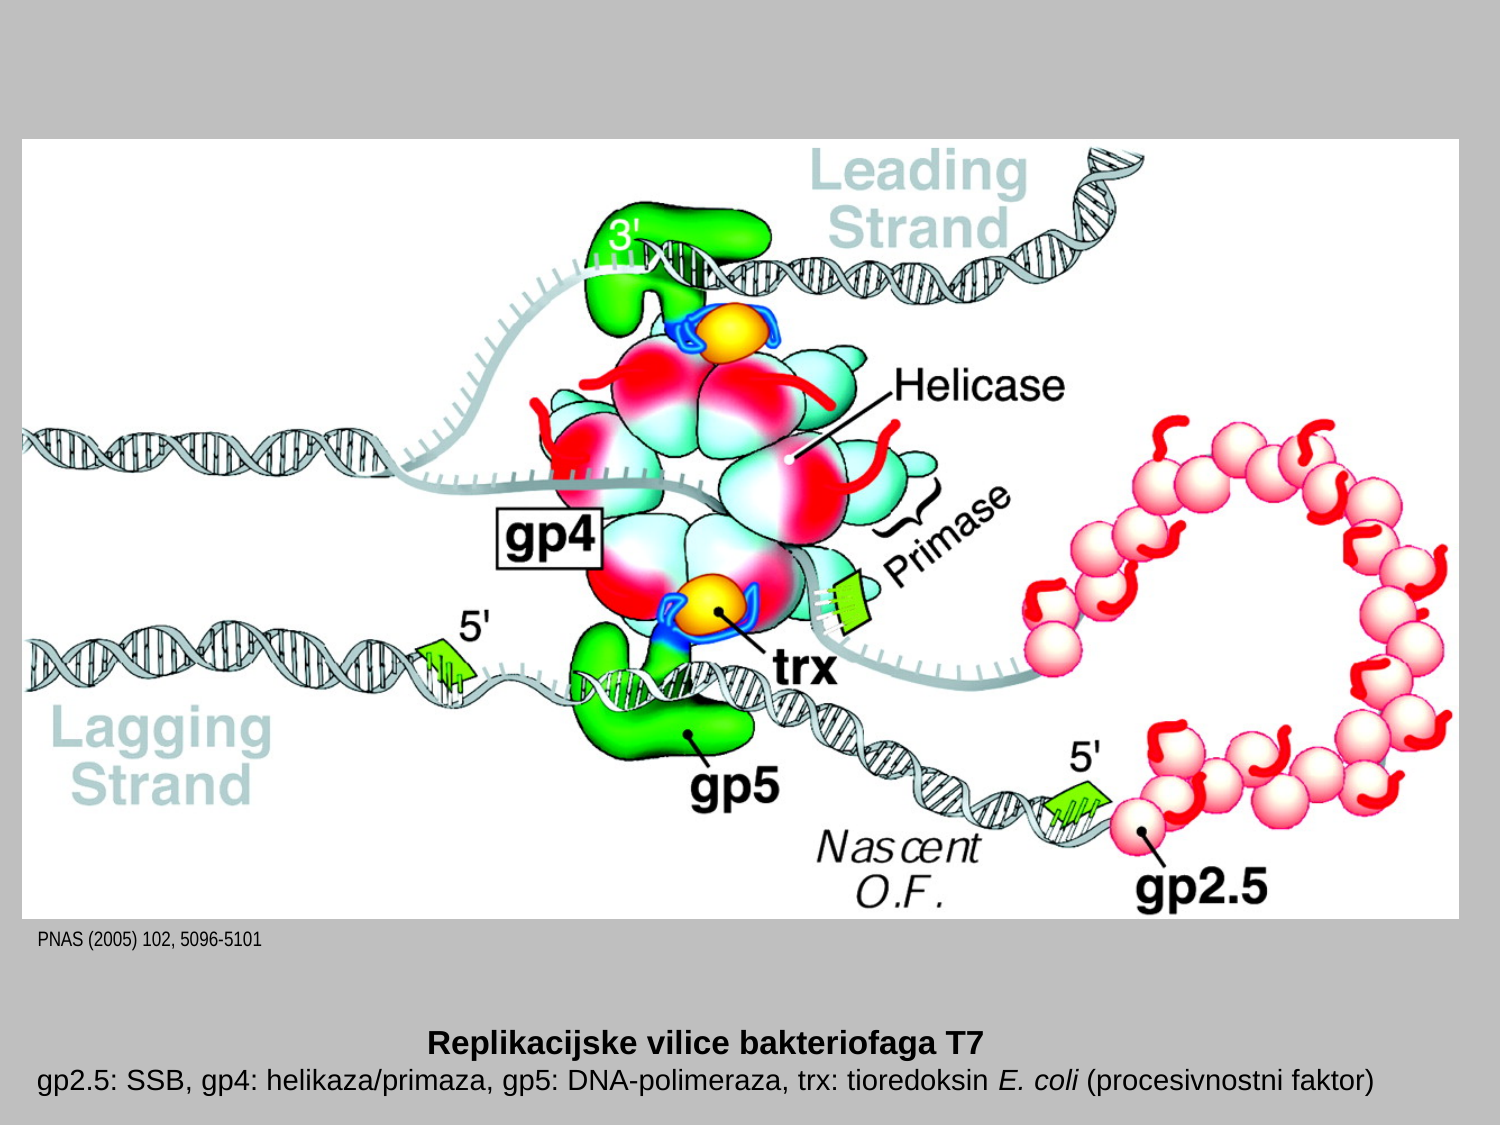

PNAS (2005) 102, 5096-5101
Replikacijske vilice bakteriofaga T7
gp2.5: SSB, gp4: helikaza/primaza, gp5: DNA-polimeraza, trx: tioredoksin E. coli (procesivnostni faktor)